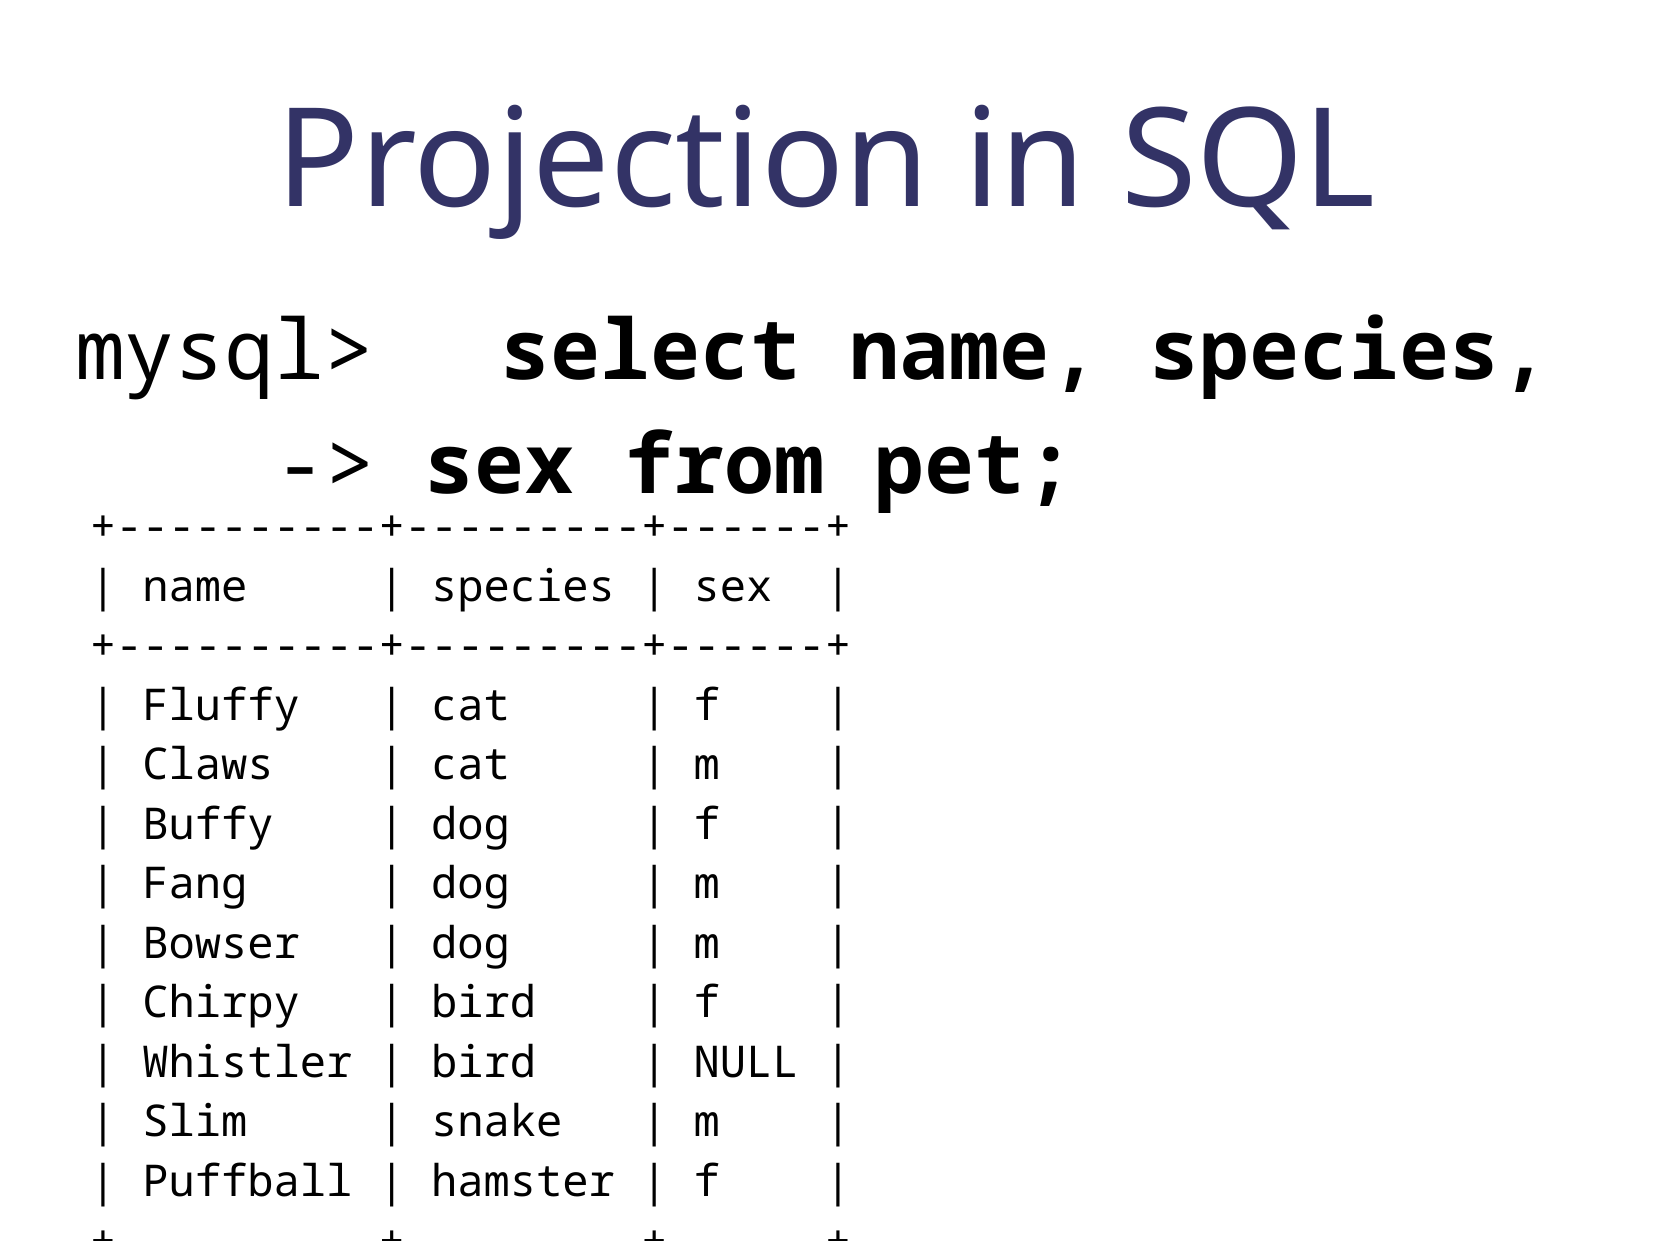

# Projection in SQL
mysql>	 select name, species,
 -> sex from pet;
+----------+---------+------+
| name | species | sex |
+----------+---------+------+
| Fluffy | cat | f |
| Claws | cat | m |
| Buffy | dog | f |
| Fang | dog | m |
| Bowser | dog | m |
| Chirpy | bird | f |
| Whistler | bird | NULL |
| Slim | snake | m |
| Puffball | hamster | f |
+----------+---------+------+
9 rows in set (0.00 sec)